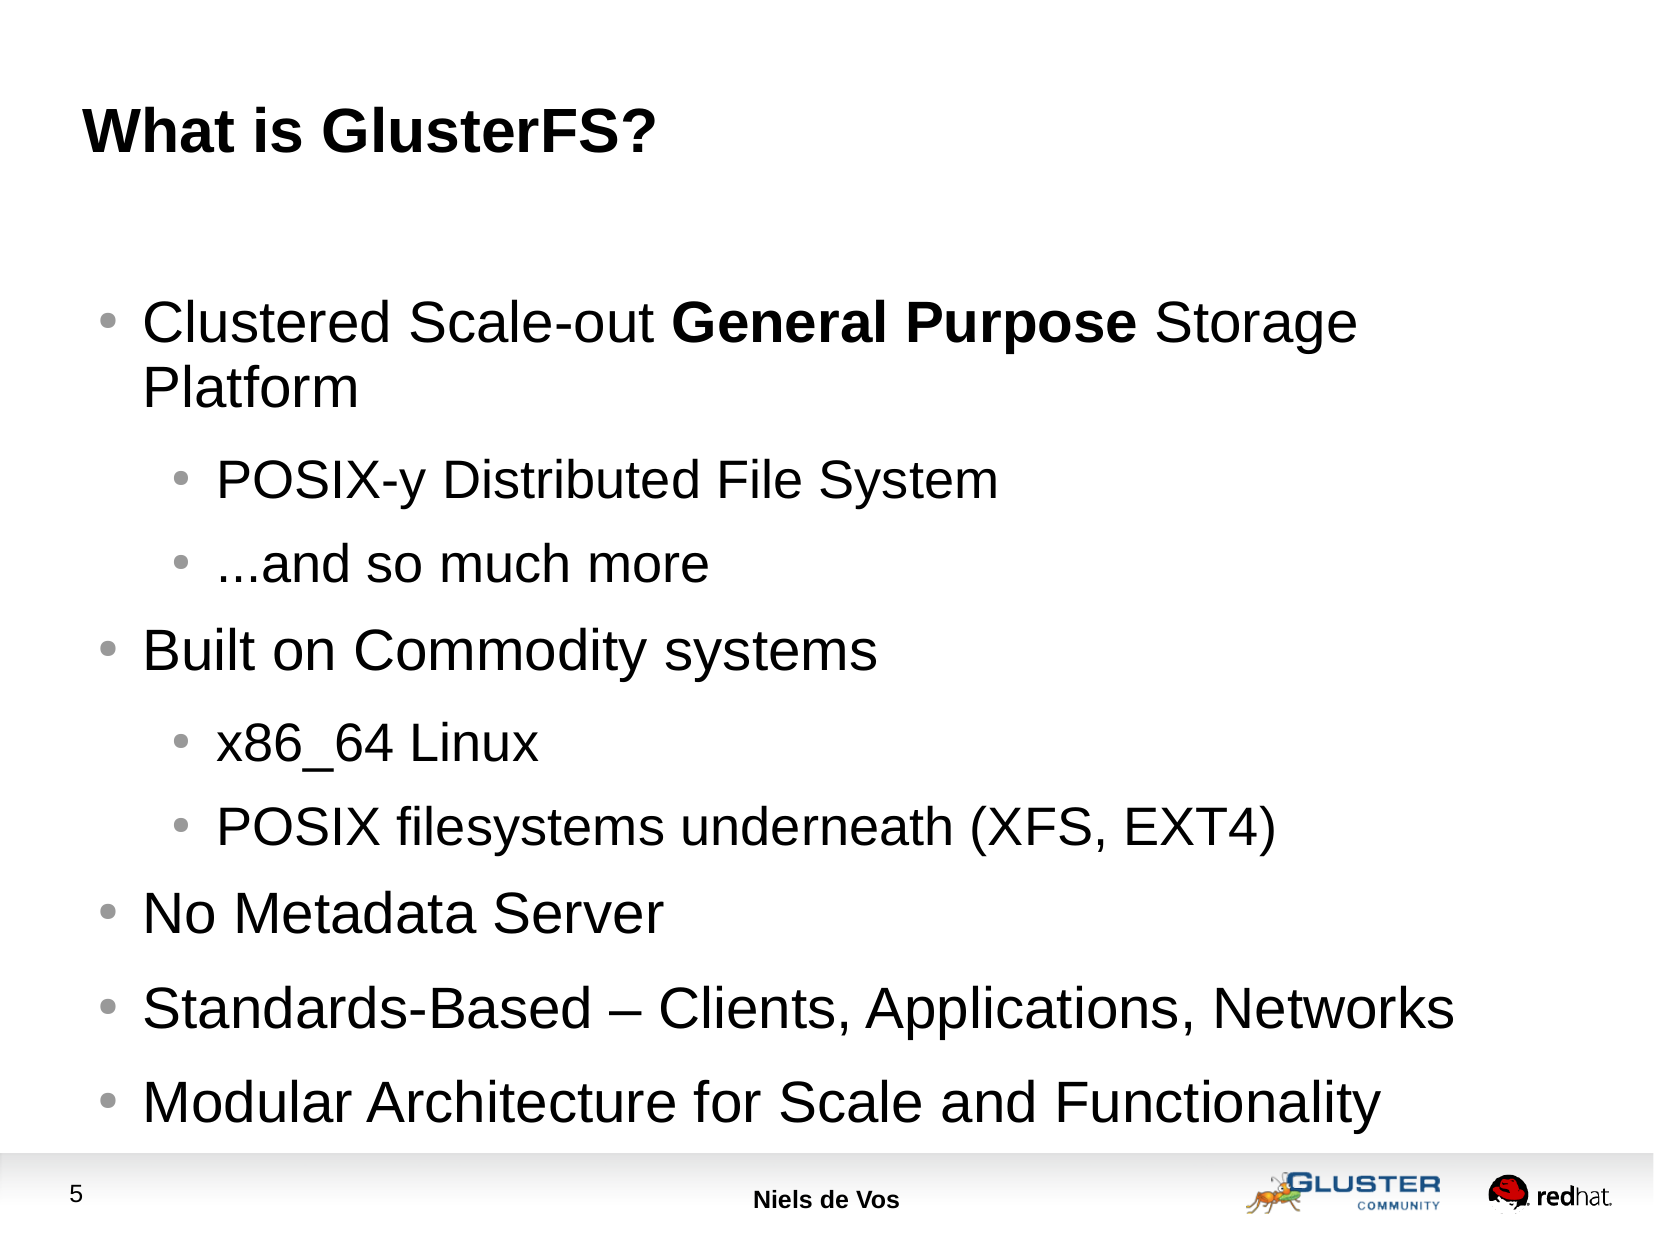

# What is GlusterFS?
Clustered Scale-out General Purpose Storage Platform
POSIX-y Distributed File System
...and so much more
Built on Commodity systems
x86_64 Linux
POSIX filesystems underneath (XFS, EXT4)
No Metadata Server
Standards-Based – Clients, Applications, Networks
Modular Architecture for Scale and Functionality